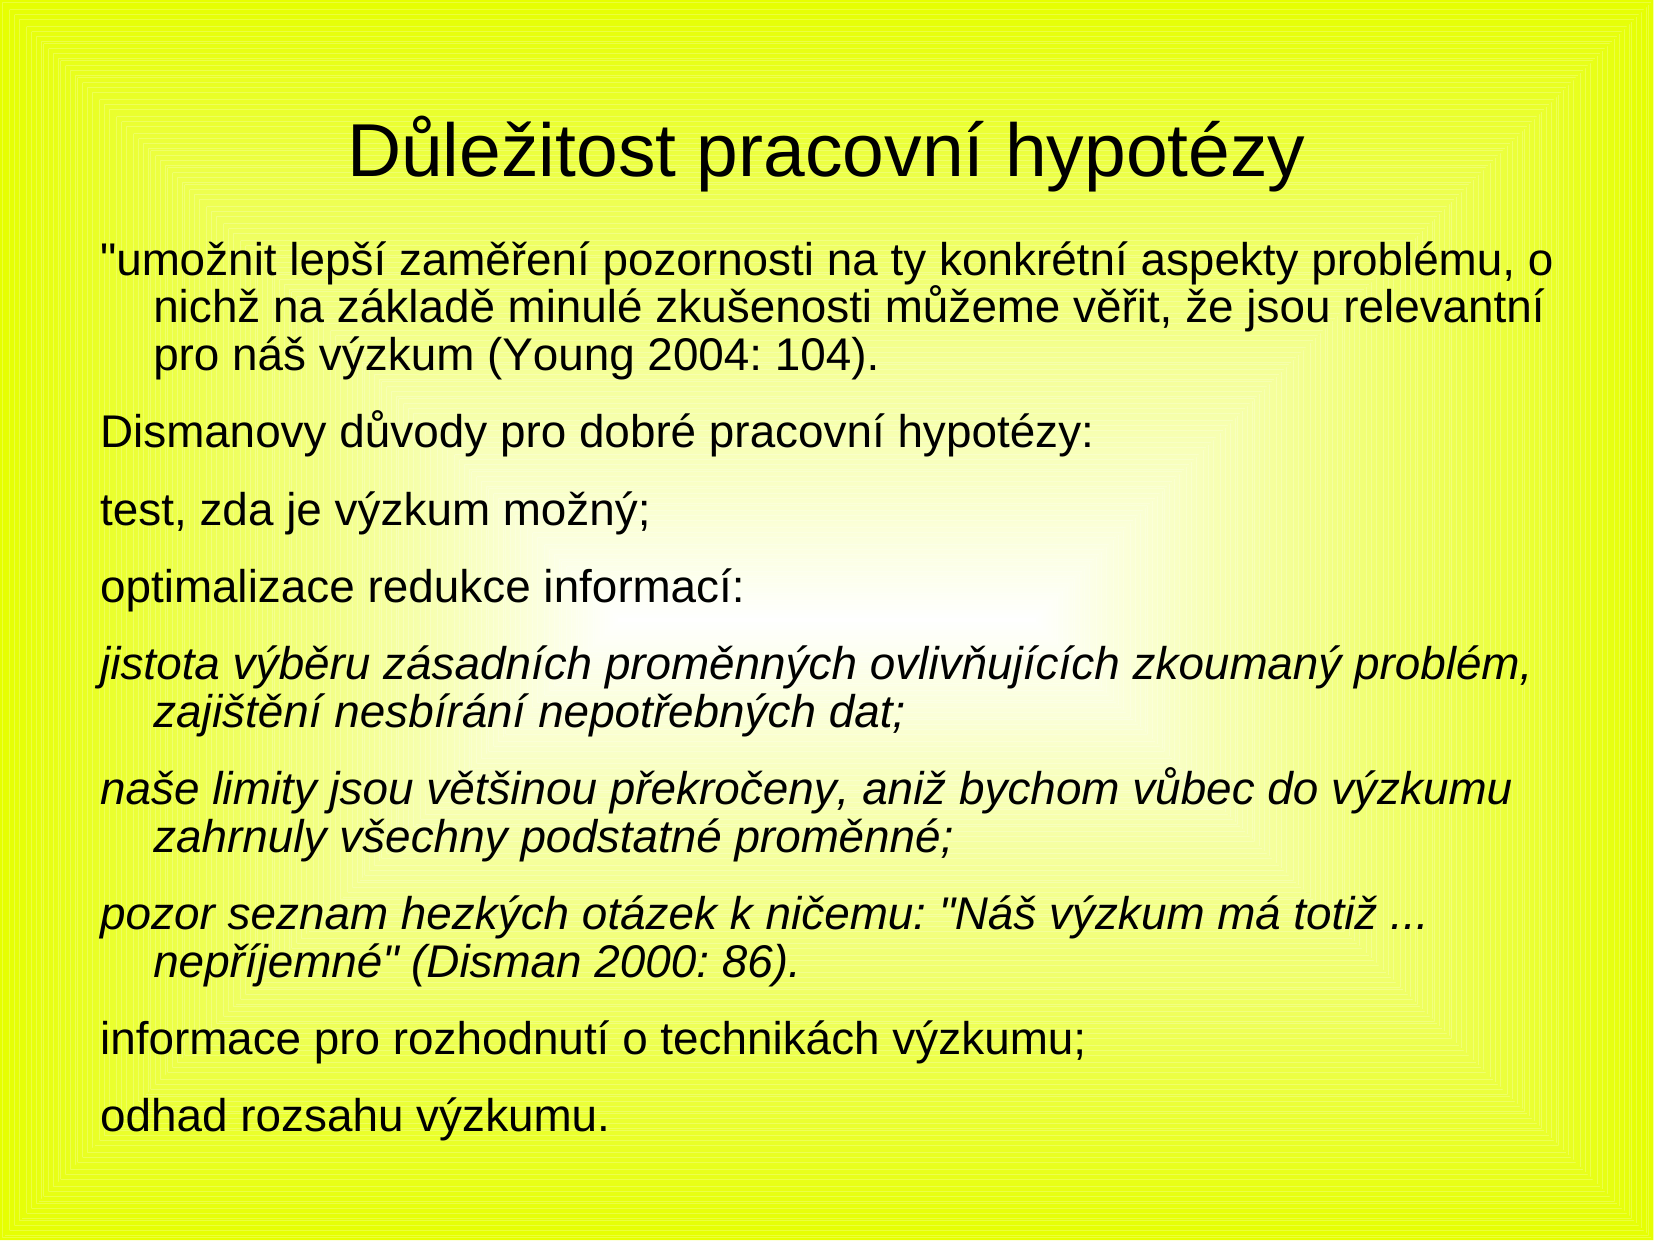

# Důležitost pracovní hypotézy
"umožnit lepší zaměření pozornosti na ty konkrétní aspekty problému, o nichž na základě minulé zkušenosti můžeme věřit, že jsou relevantní pro náš výzkum (Young 2004: 104).
Dismanovy důvody pro dobré pracovní hypotézy:
test, zda je výzkum možný;
optimalizace redukce informací:
jistota výběru zásadních proměnných ovlivňujících zkoumaný problém, zajištění nesbírání nepotřebných dat;
naše limity jsou většinou překročeny, aniž bychom vůbec do výzkumu zahrnuly všechny podstatné proměnné;
pozor seznam hezkých otázek k ničemu: "Náš výzkum má totiž ... nepříjemné" (Disman 2000: 86).
informace pro rozhodnutí o technikách výzkumu;
odhad rozsahu výzkumu.